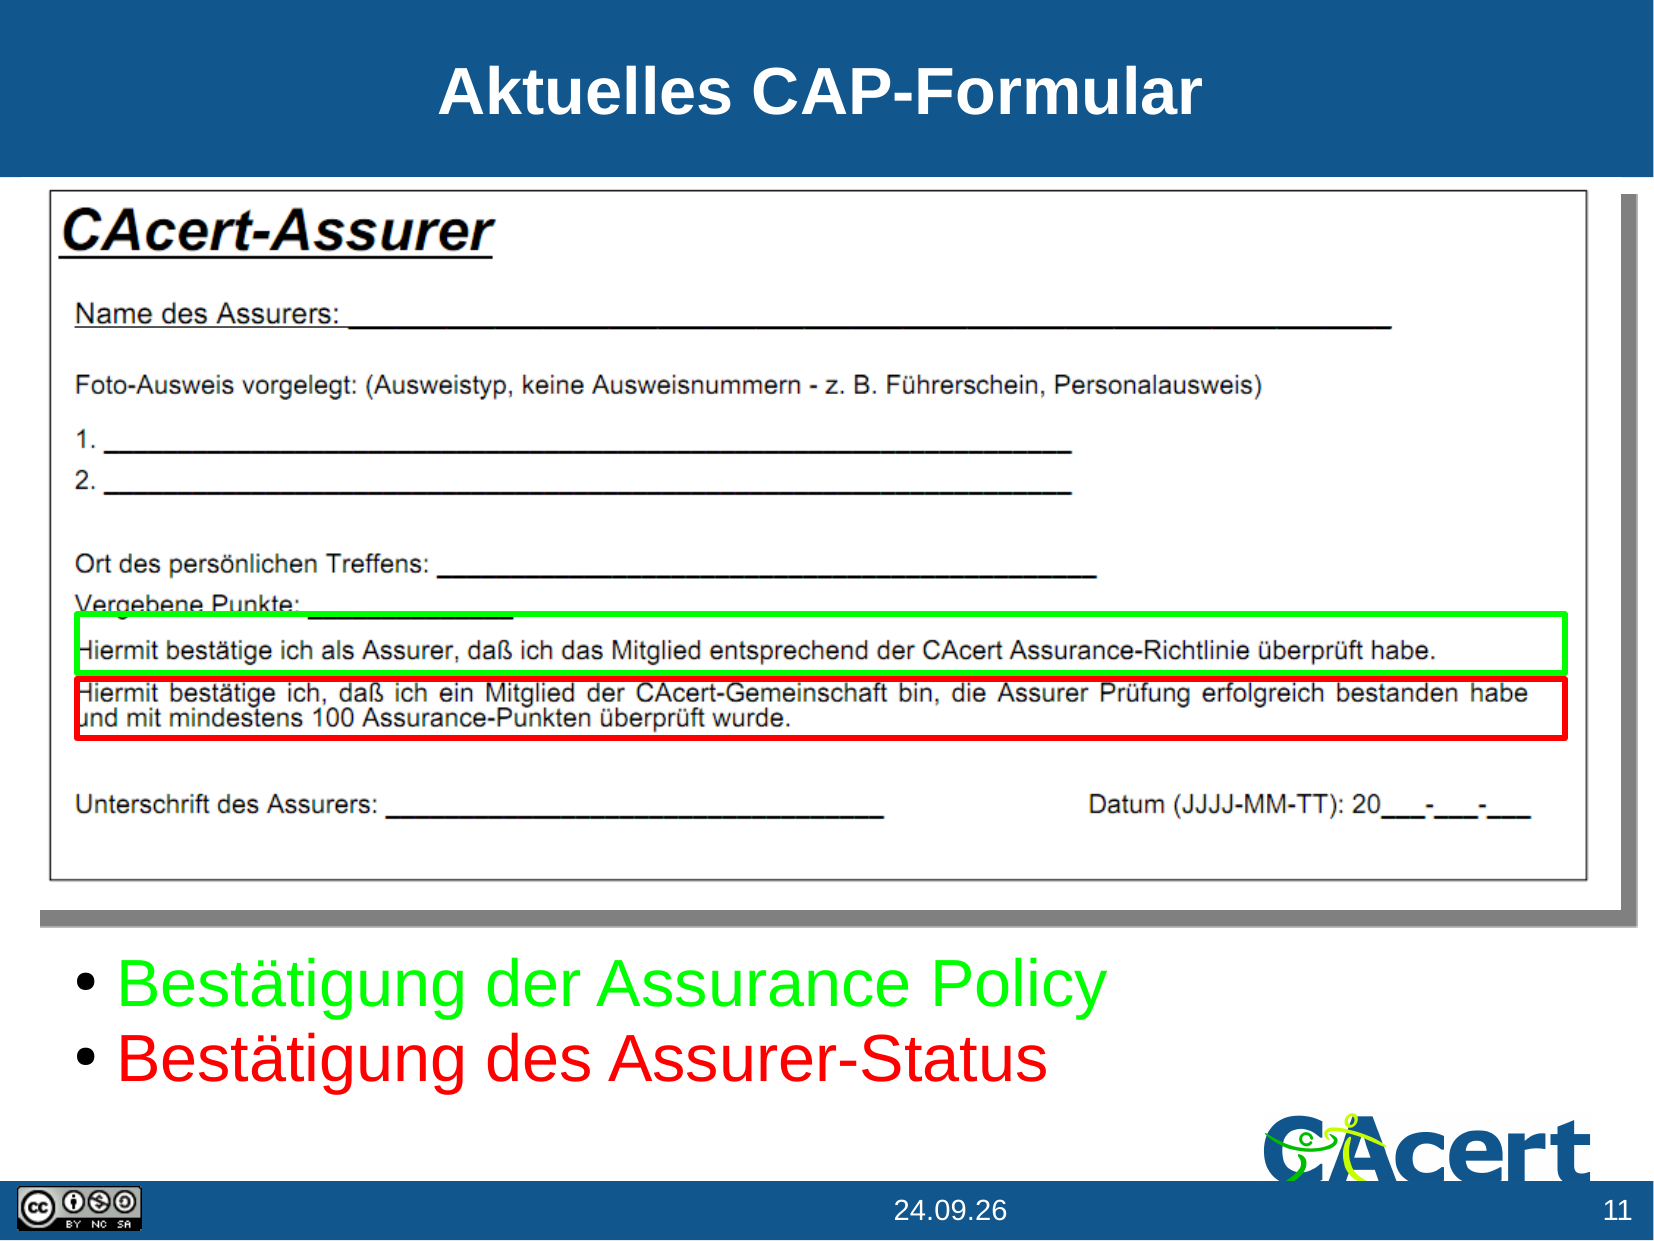

# Aktuelles CAP-Formular
 Bestätigung der Assurance Policy
 Bestätigung des Assurer-Status